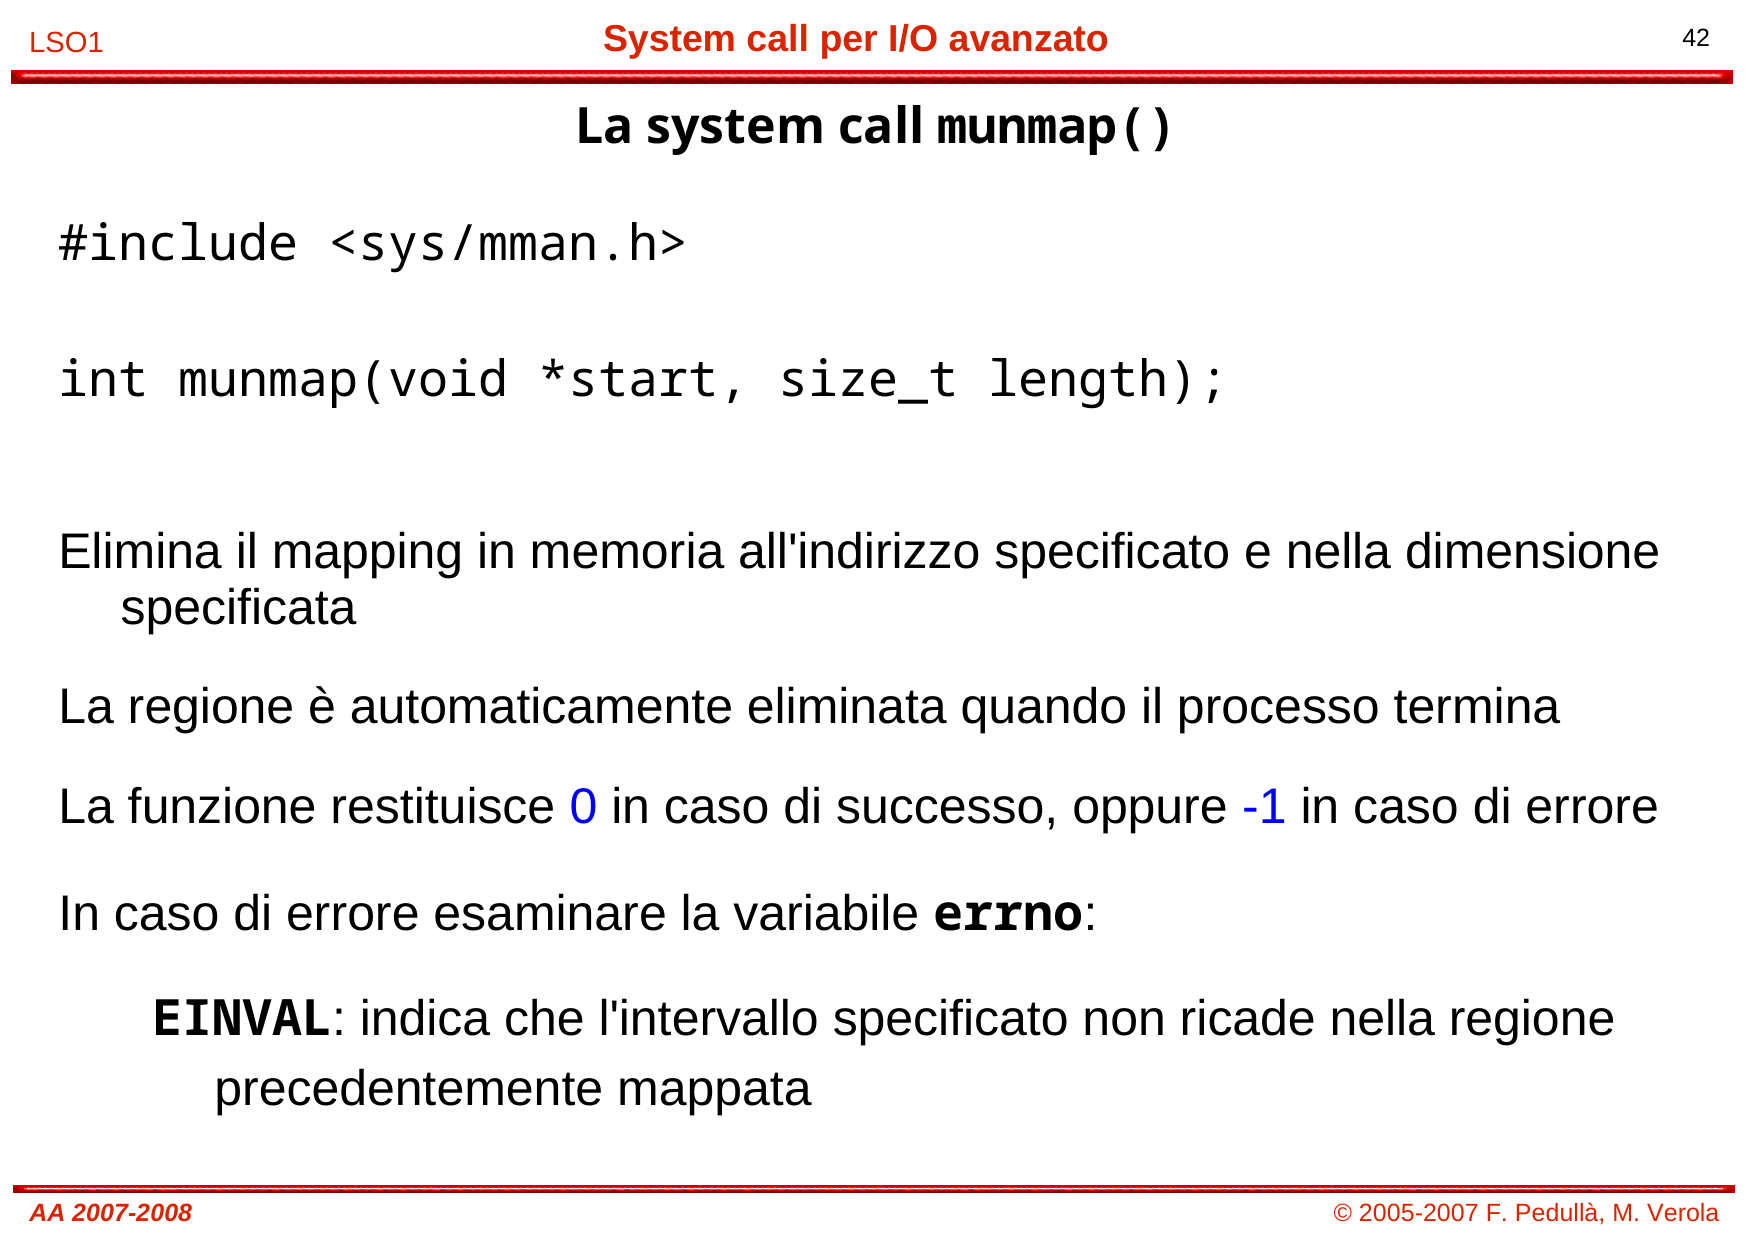

# La system call munmap()
#include <sys/mman.h>
int munmap(void *start, size_t length);
Elimina il mapping in memoria all'indirizzo specificato e nella dimensione specificata
La regione è automaticamente eliminata quando il processo termina
La funzione restituisce 0 in caso di successo, oppure -1 in caso di errore
In caso di errore esaminare la variabile errno:
EINVAL: indica che l'intervallo specificato non ricade nella regione precedentemente mappata